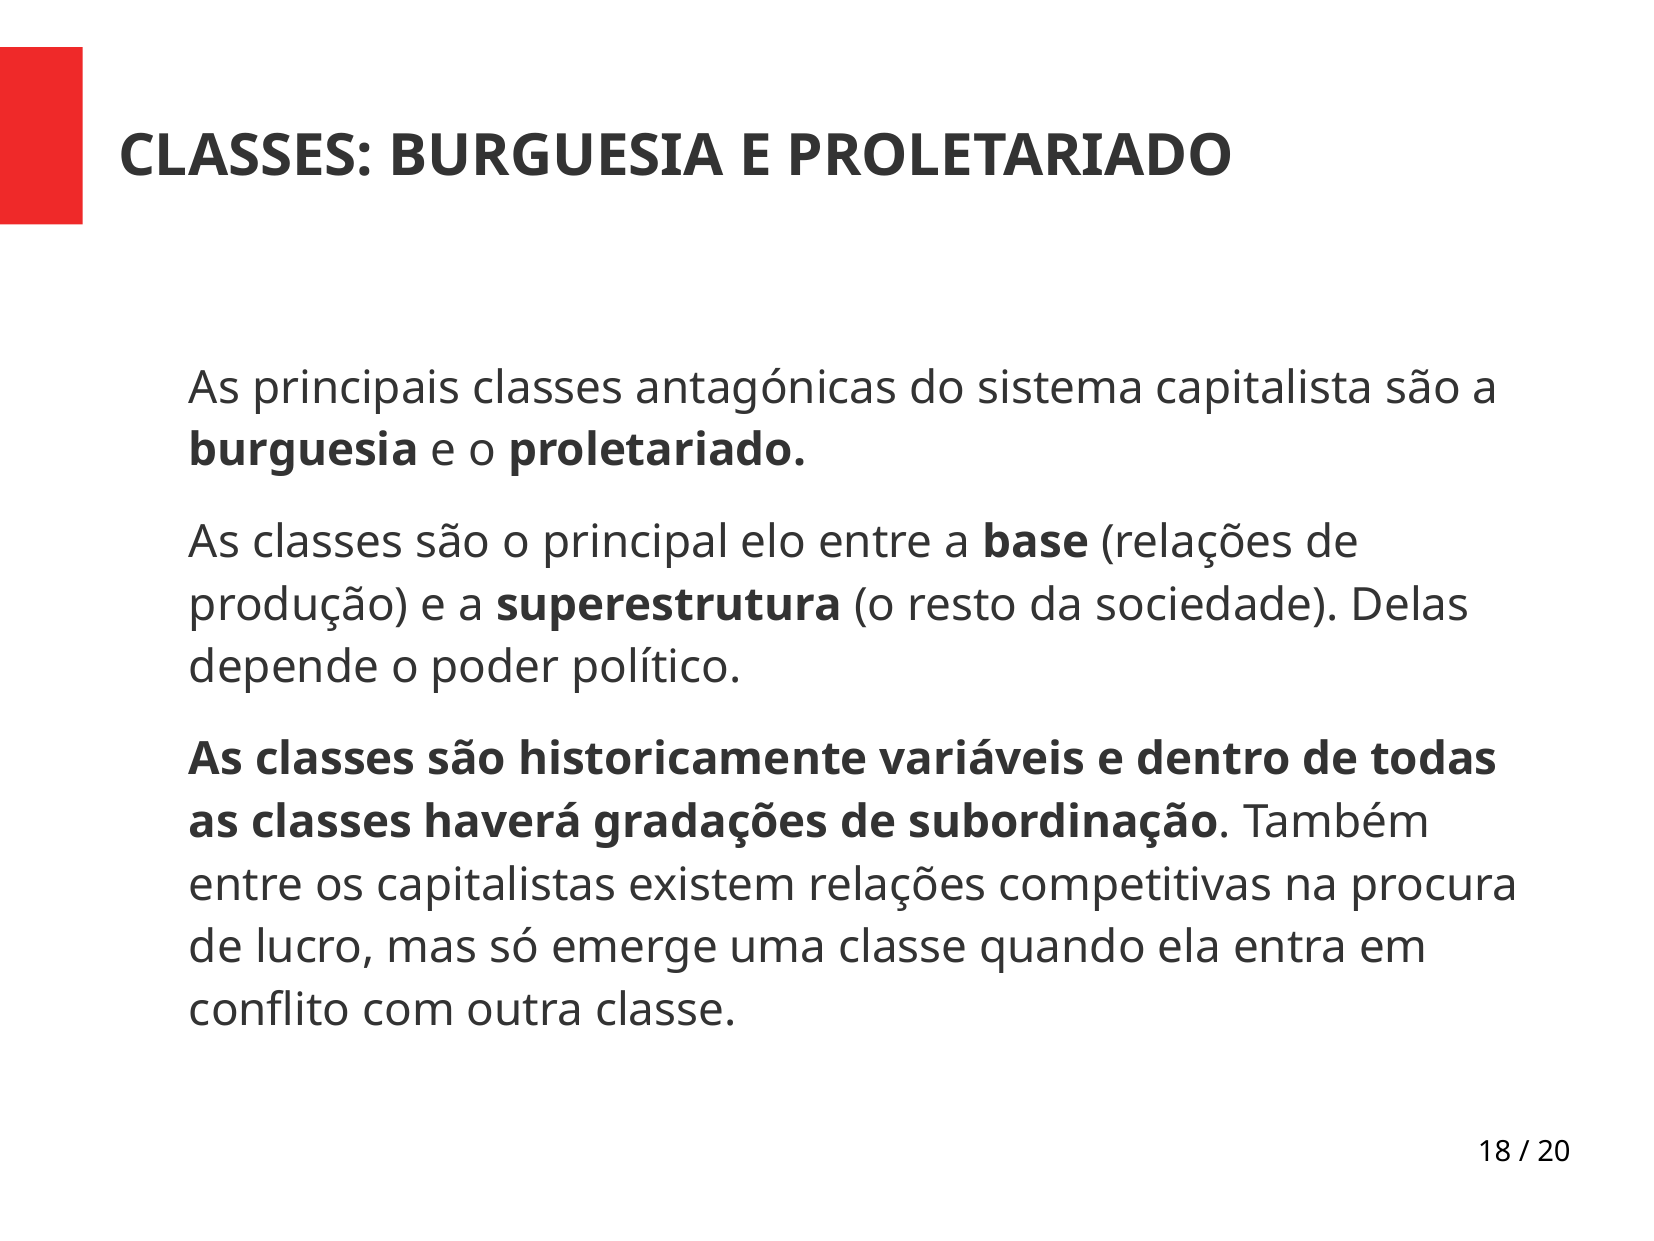

# CLASSES: BURGUESIA E PROLETARIADO
As principais classes antagónicas do sistema capitalista são a burguesia e o proletariado.
As classes são o principal elo entre a base (relações de produção) e a superestrutura (o resto da sociedade). Delas depende o poder político.
As classes são historicamente variáveis e dentro de todas as classes haverá gradações de subordinação. Também entre os capitalistas existem relações competitivas na procura de lucro, mas só emerge uma classe quando ela entra em conflito com outra classe.
18